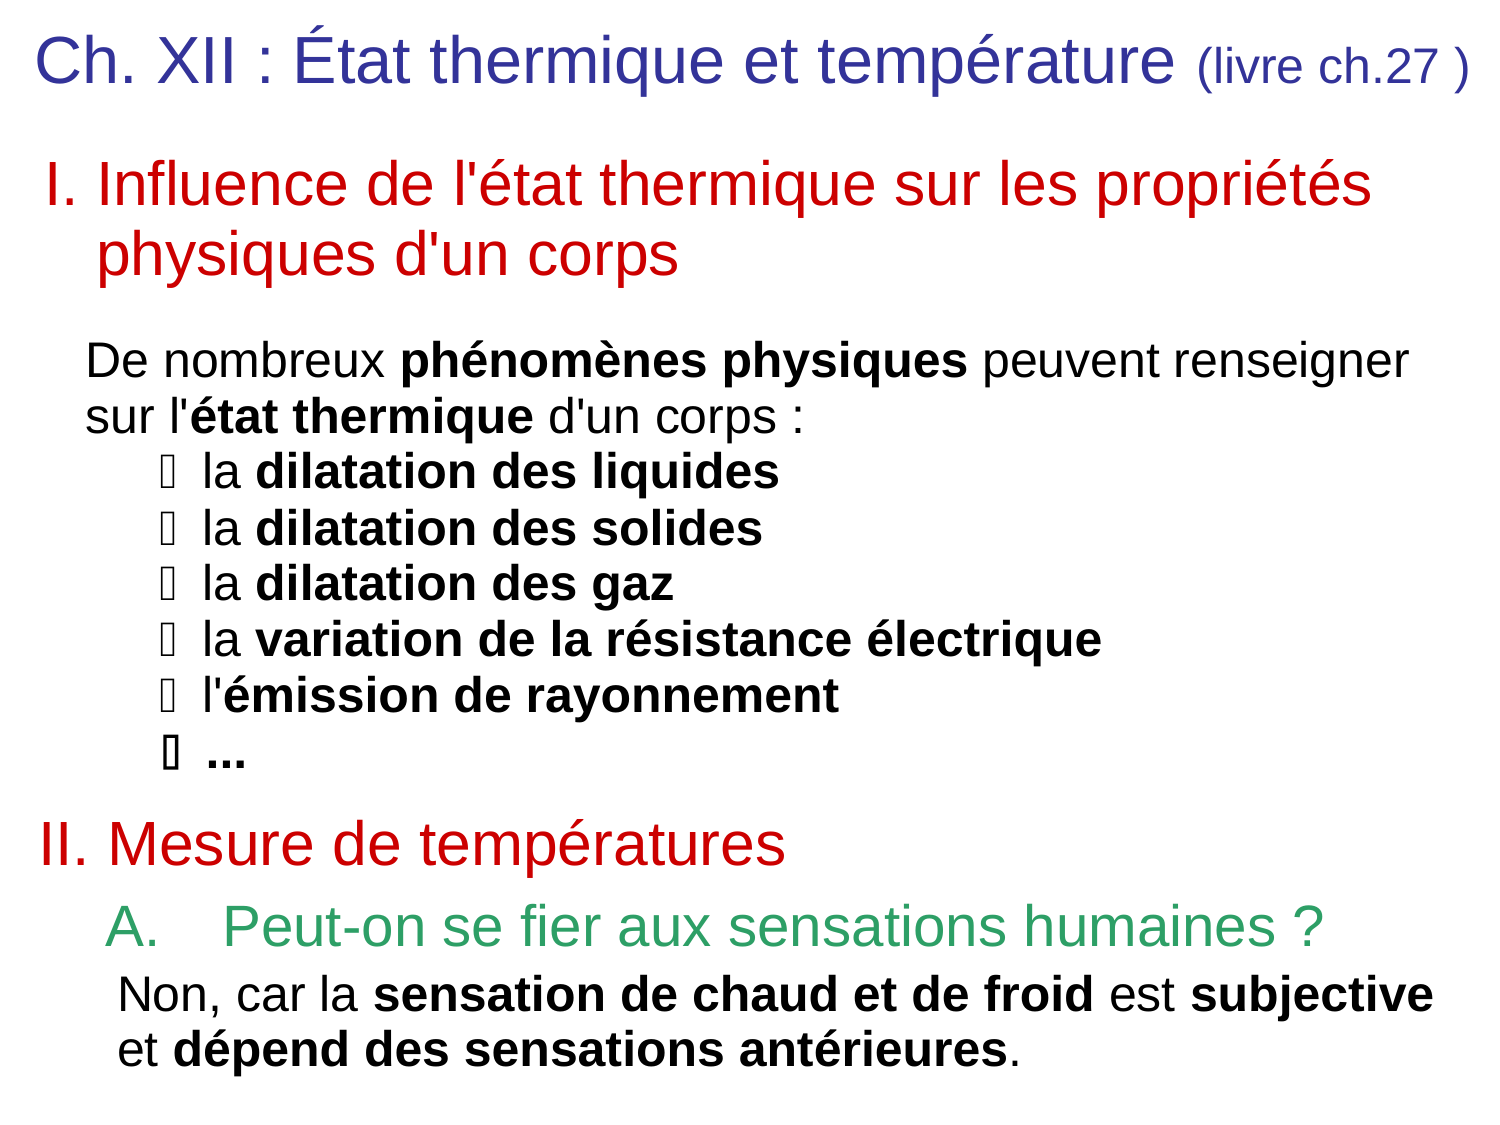

# Ch. XII : État thermique et température (livre ch.27 )
I. Influence de l'état thermique sur les propriétés
 physiques d'un corps
De nombreux phénomènes physiques peuvent renseigner sur l'état thermique d'un corps :
	 la dilatation des liquides
	 la dilatation des solides
	 la dilatation des gaz
	 la variation de la résistance électrique
	 l'émission de rayonnement
 ...
II. Mesure de températures
A.	Peut-on se fier aux sensations humaines ?
Non, car la sensation de chaud et de froid est subjective et dépend des sensations antérieures.